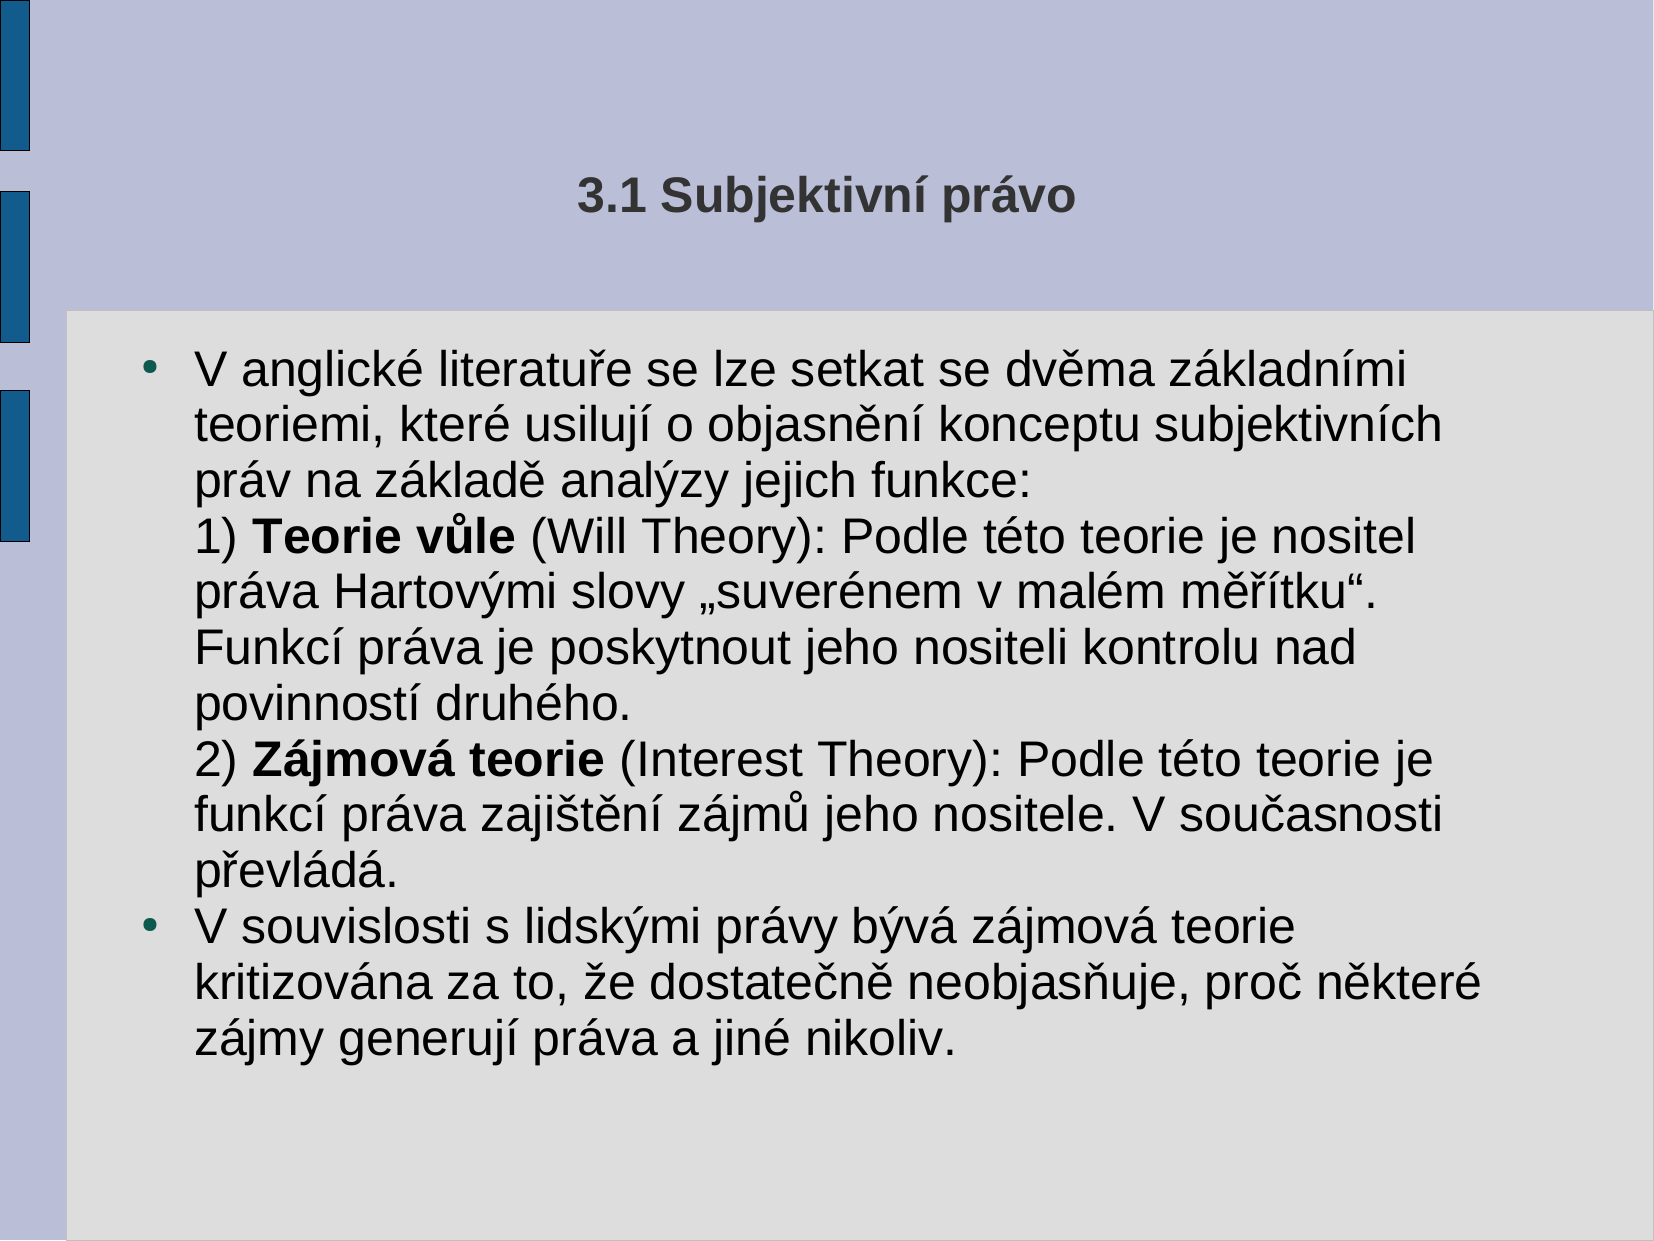

# 3.1 Subjektivní právo
V anglické literatuře se lze setkat se dvěma základními teoriemi, které usilují o objasnění konceptu subjektivních práv na základě analýzy jejich funkce:
1) Teorie vůle (Will Theory): Podle této teorie je nositel práva Hartovými slovy „suverénem v malém měřítku“. Funkcí práva je poskytnout jeho nositeli kontrolu nad povinností druhého.
2) Zájmová teorie (Interest Theory): Podle této teorie je funkcí práva zajištění zájmů jeho nositele. V současnosti převládá.
V souvislosti s lidskými právy bývá zájmová teorie kritizována za to, že dostatečně neobjasňuje, proč některé zájmy generují práva a jiné nikoliv.